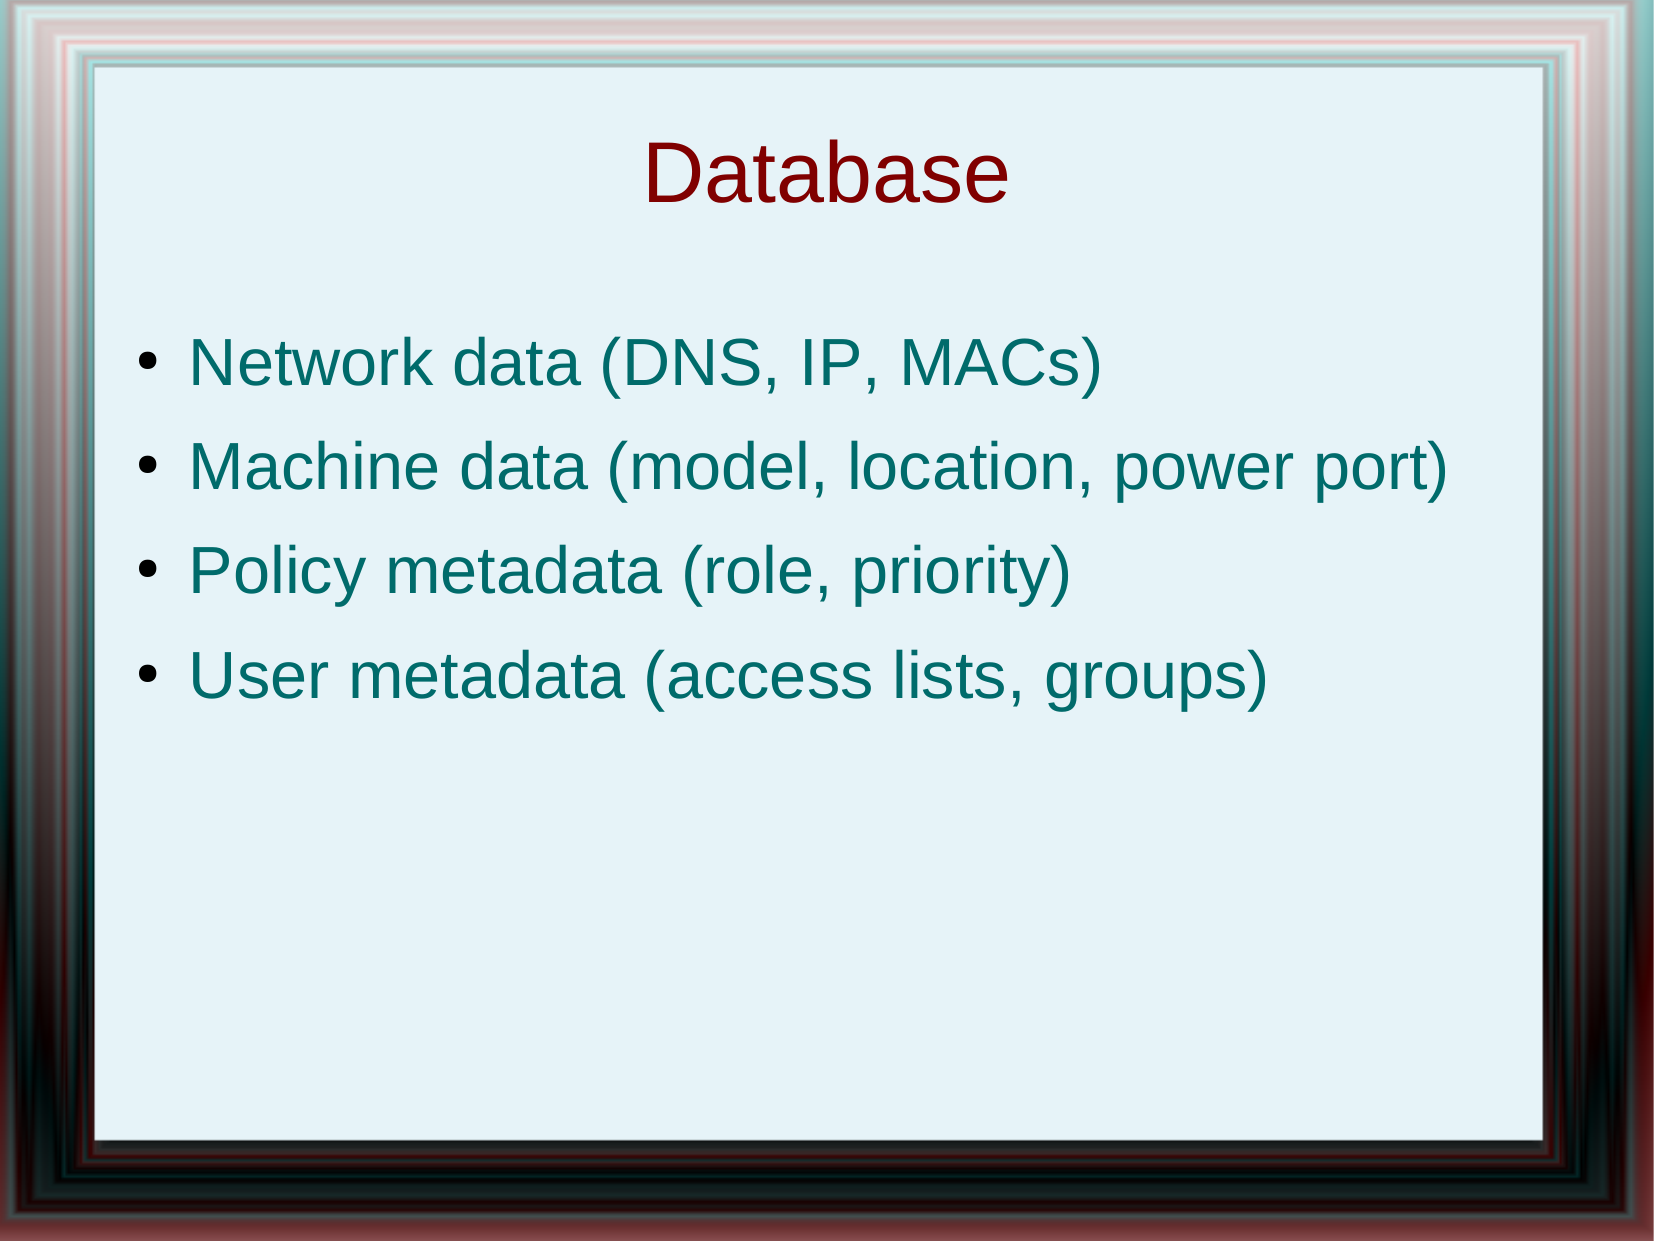

# Database
Network data (DNS, IP, MACs)
Machine data (model, location, power port)
Policy metadata (role, priority)
User metadata (access lists, groups)